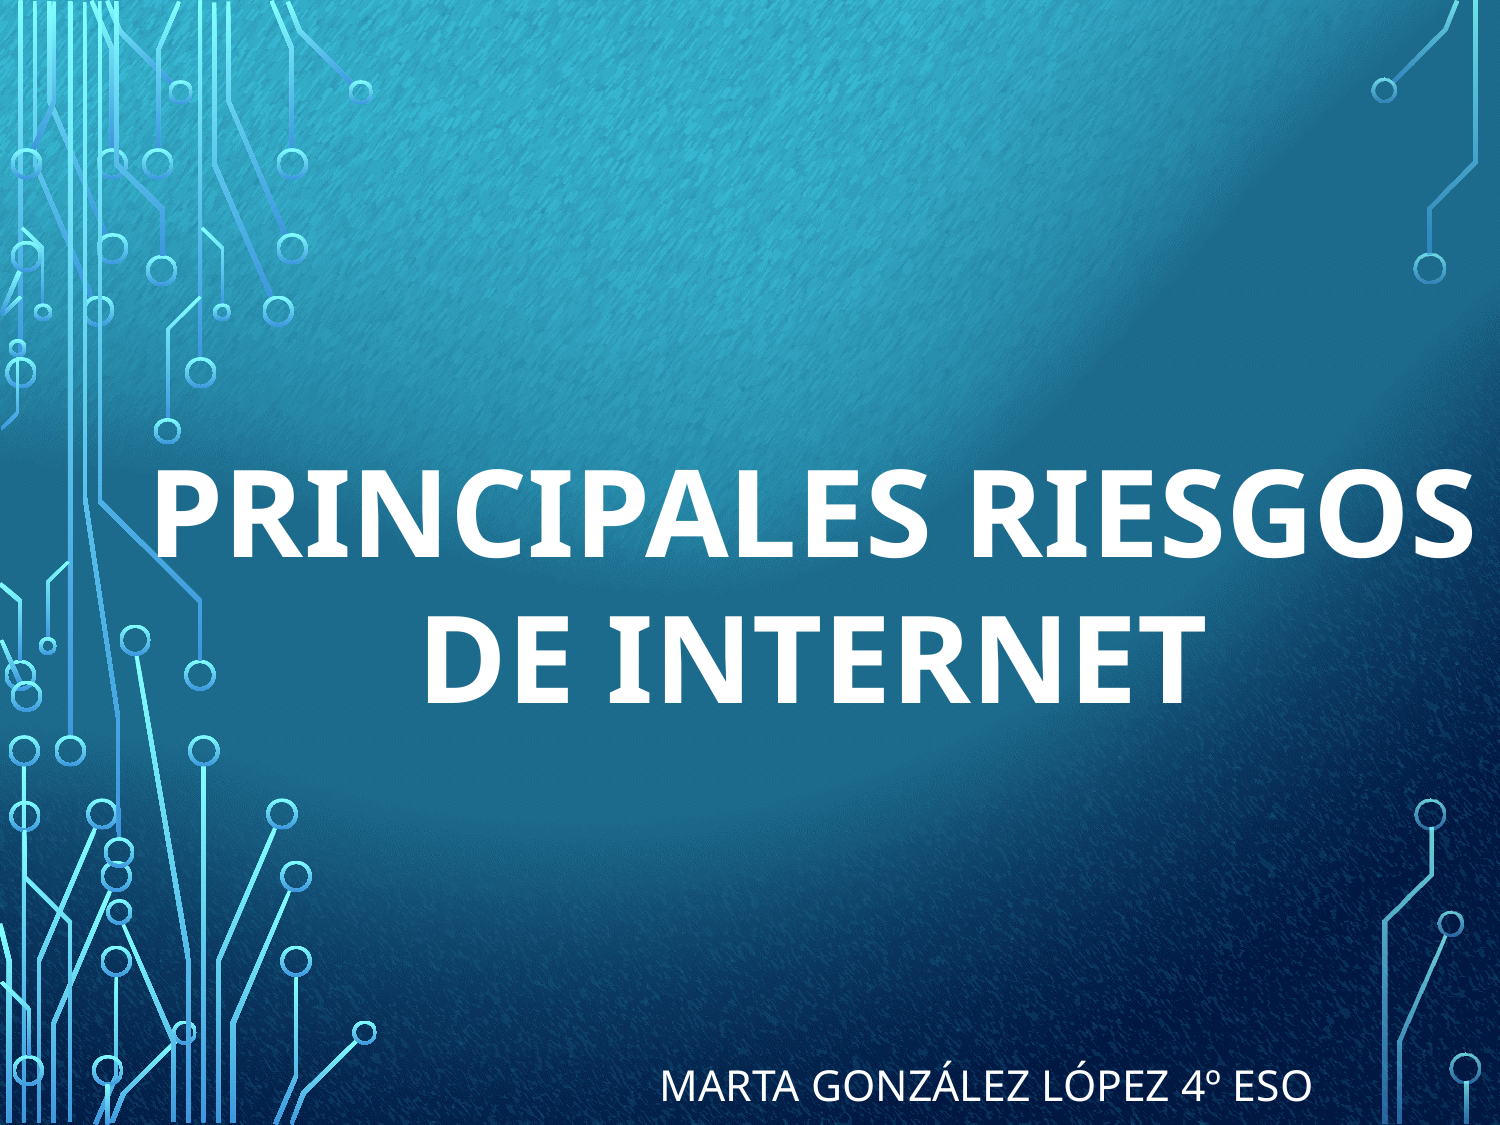

# Principales riesgos de Internet
Marta González López 4º ESO